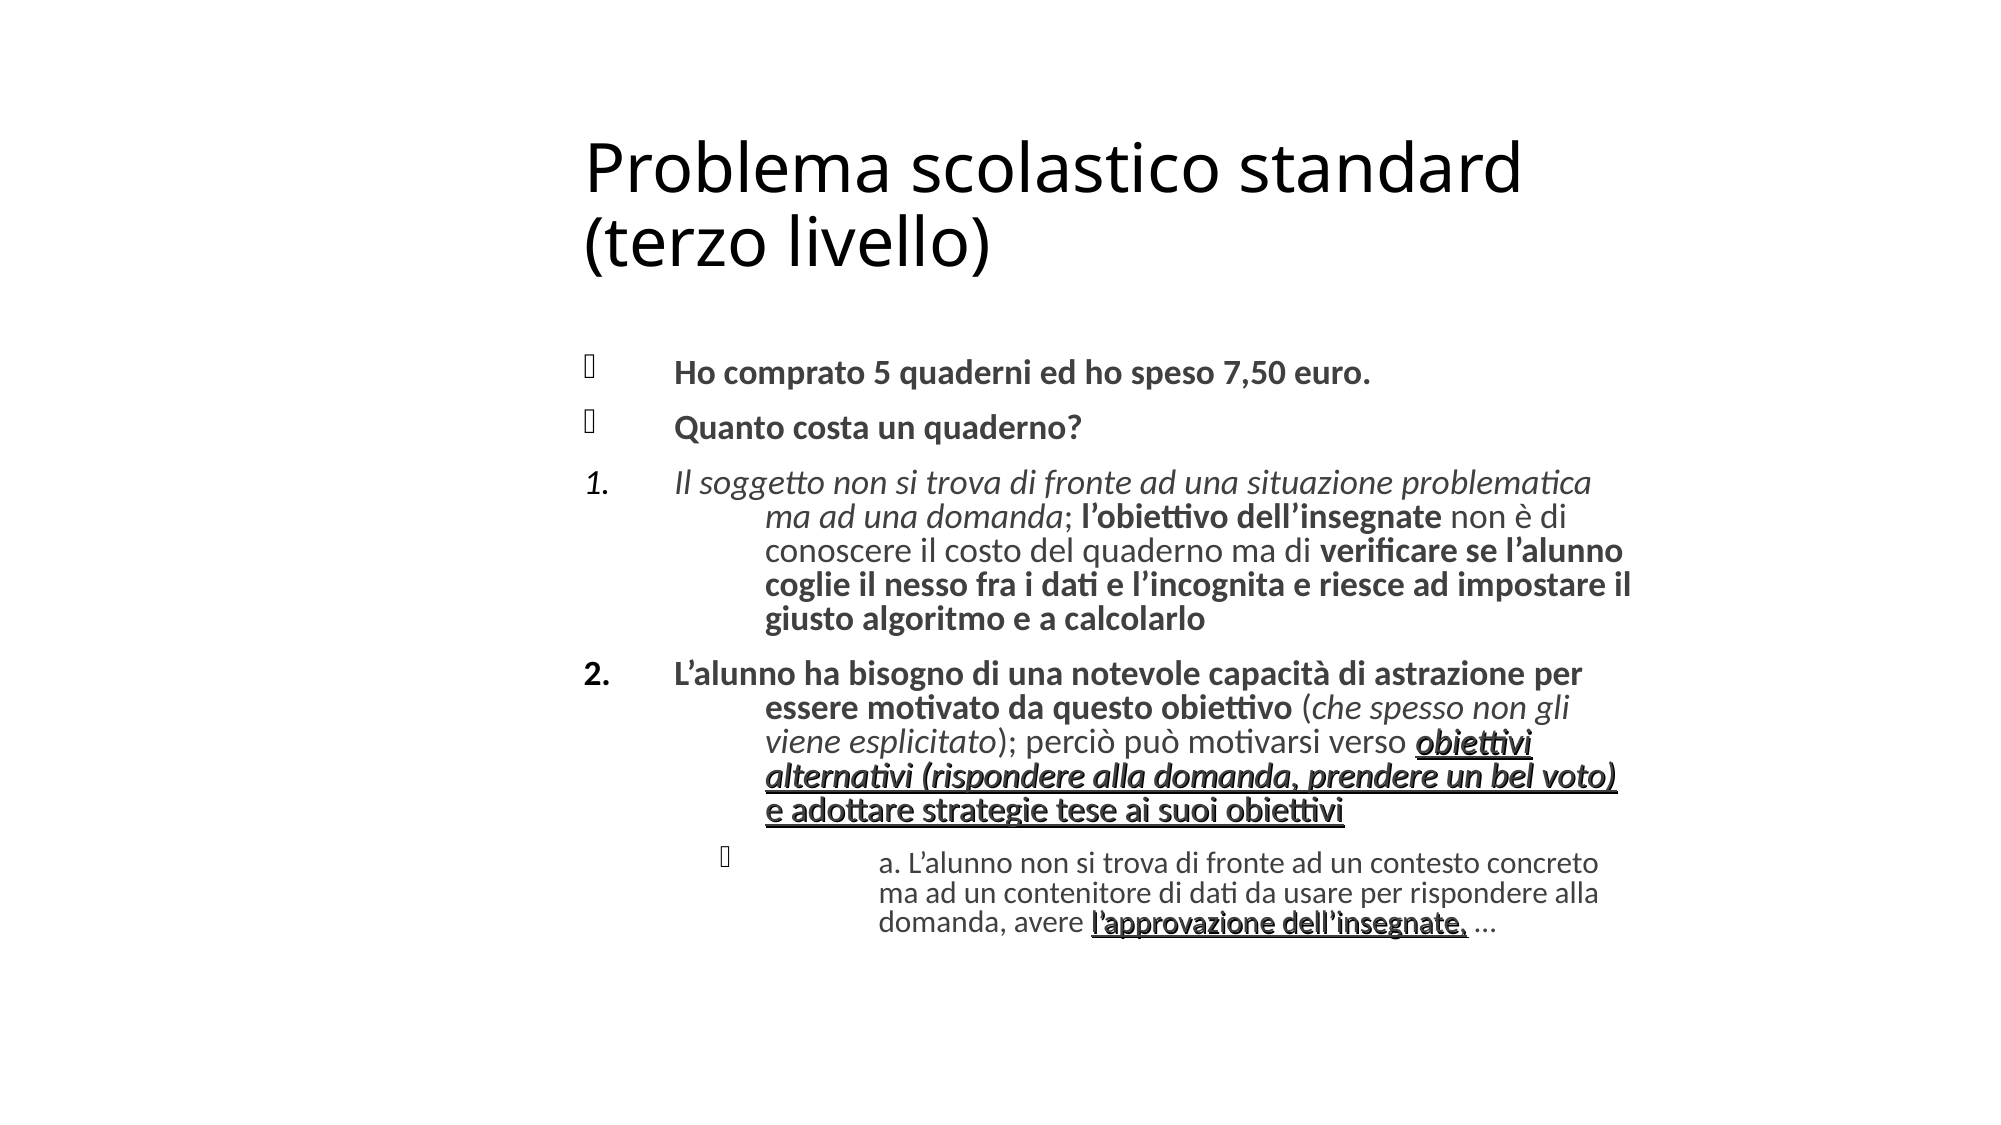

# Problema scolastico standard (terzo livello)
Ho comprato 5 quaderni ed ho speso 7,50 euro.
Quanto costa un quaderno?
Il soggetto non si trova di fronte ad una situazione problematica ma ad una domanda; l’obiettivo dell’insegnate non è di conoscere il costo del quaderno ma di verificare se l’alunno coglie il nesso fra i dati e l’incognita e riesce ad impostare il giusto algoritmo e a calcolarlo
L’alunno ha bisogno di una notevole capacità di astrazione per essere motivato da questo obiettivo (che spesso non gli viene esplicitato); perciò può motivarsi verso obiettivi alternativi (rispondere alla domanda, prendere un bel voto) e adottare strategie tese ai suoi obiettivi
	a. L’alunno non si trova di fronte ad un contesto concreto ma ad un contenitore di dati da usare per rispondere alla domanda, avere l’approvazione dell’insegnate, …